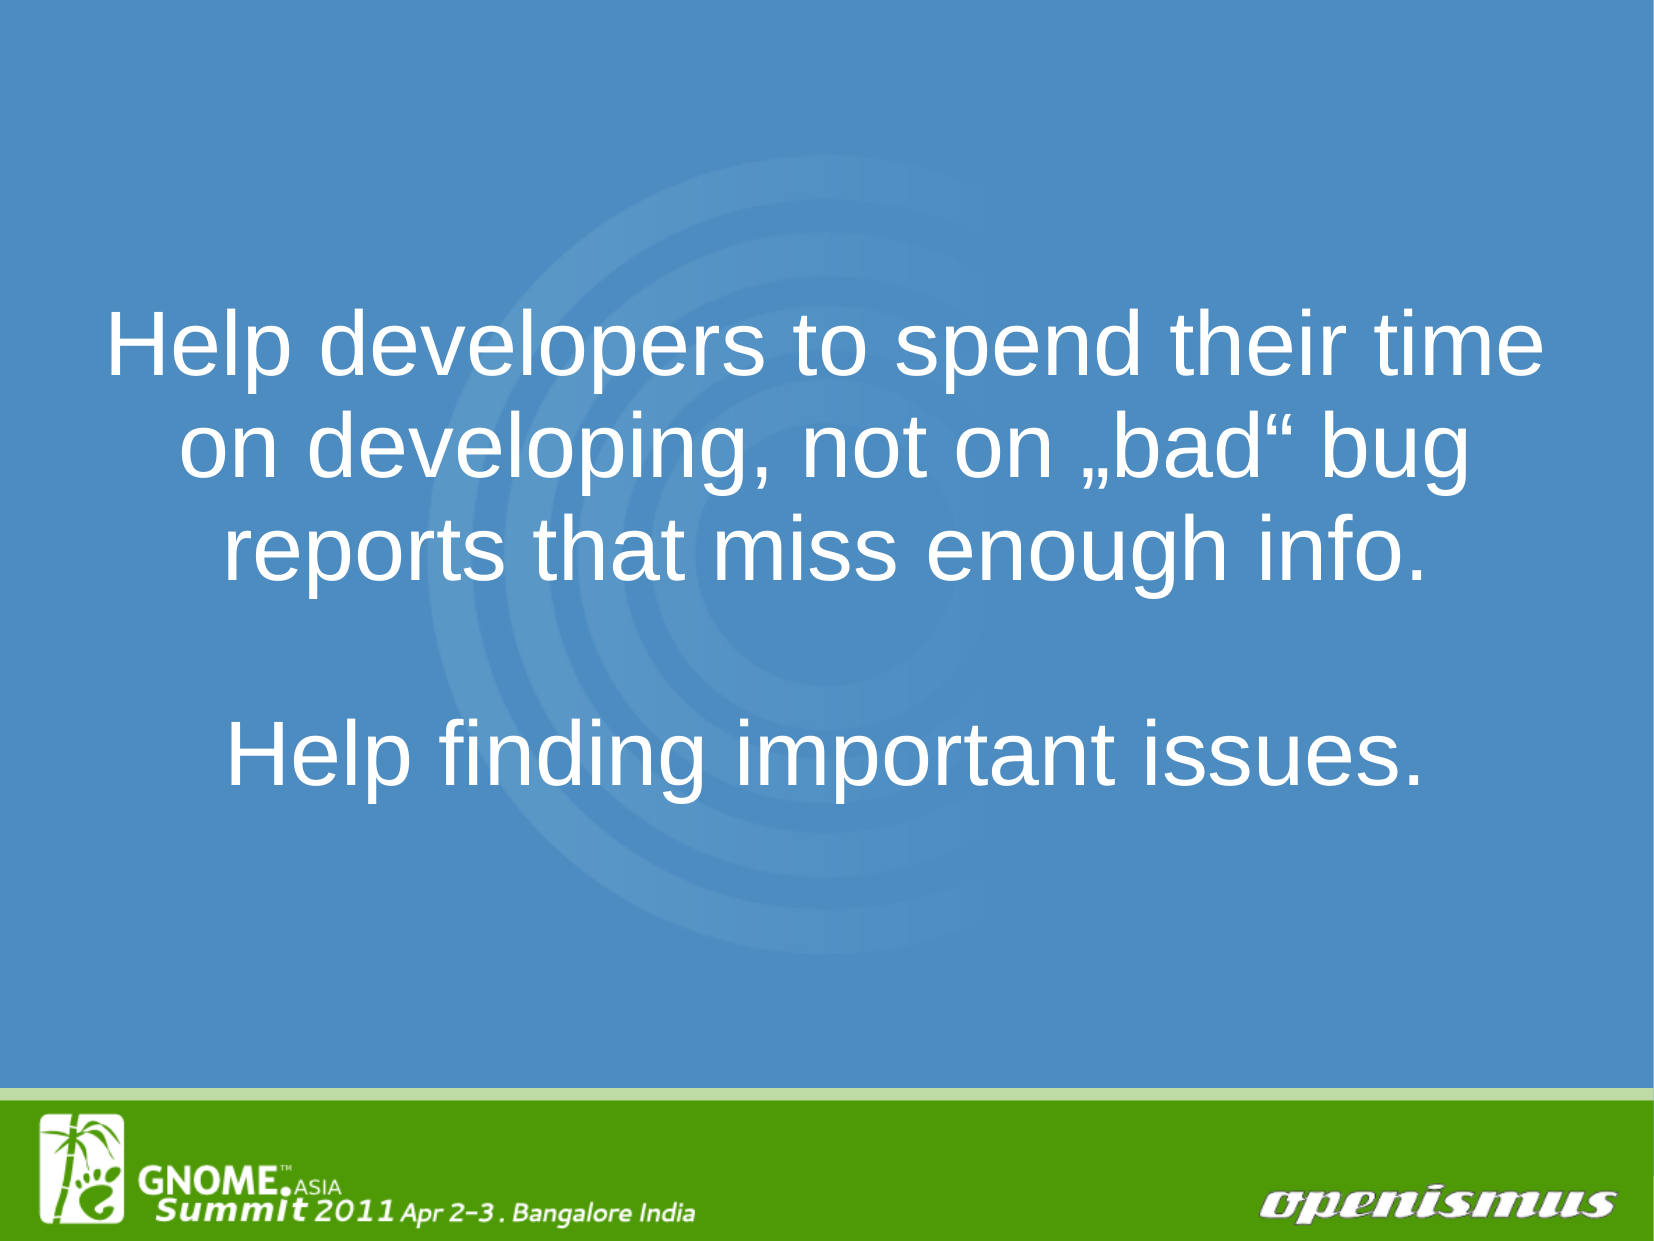

# Help developers to spend their time on developing, not on „bad“ bug reports that miss enough info. Help finding important issues.